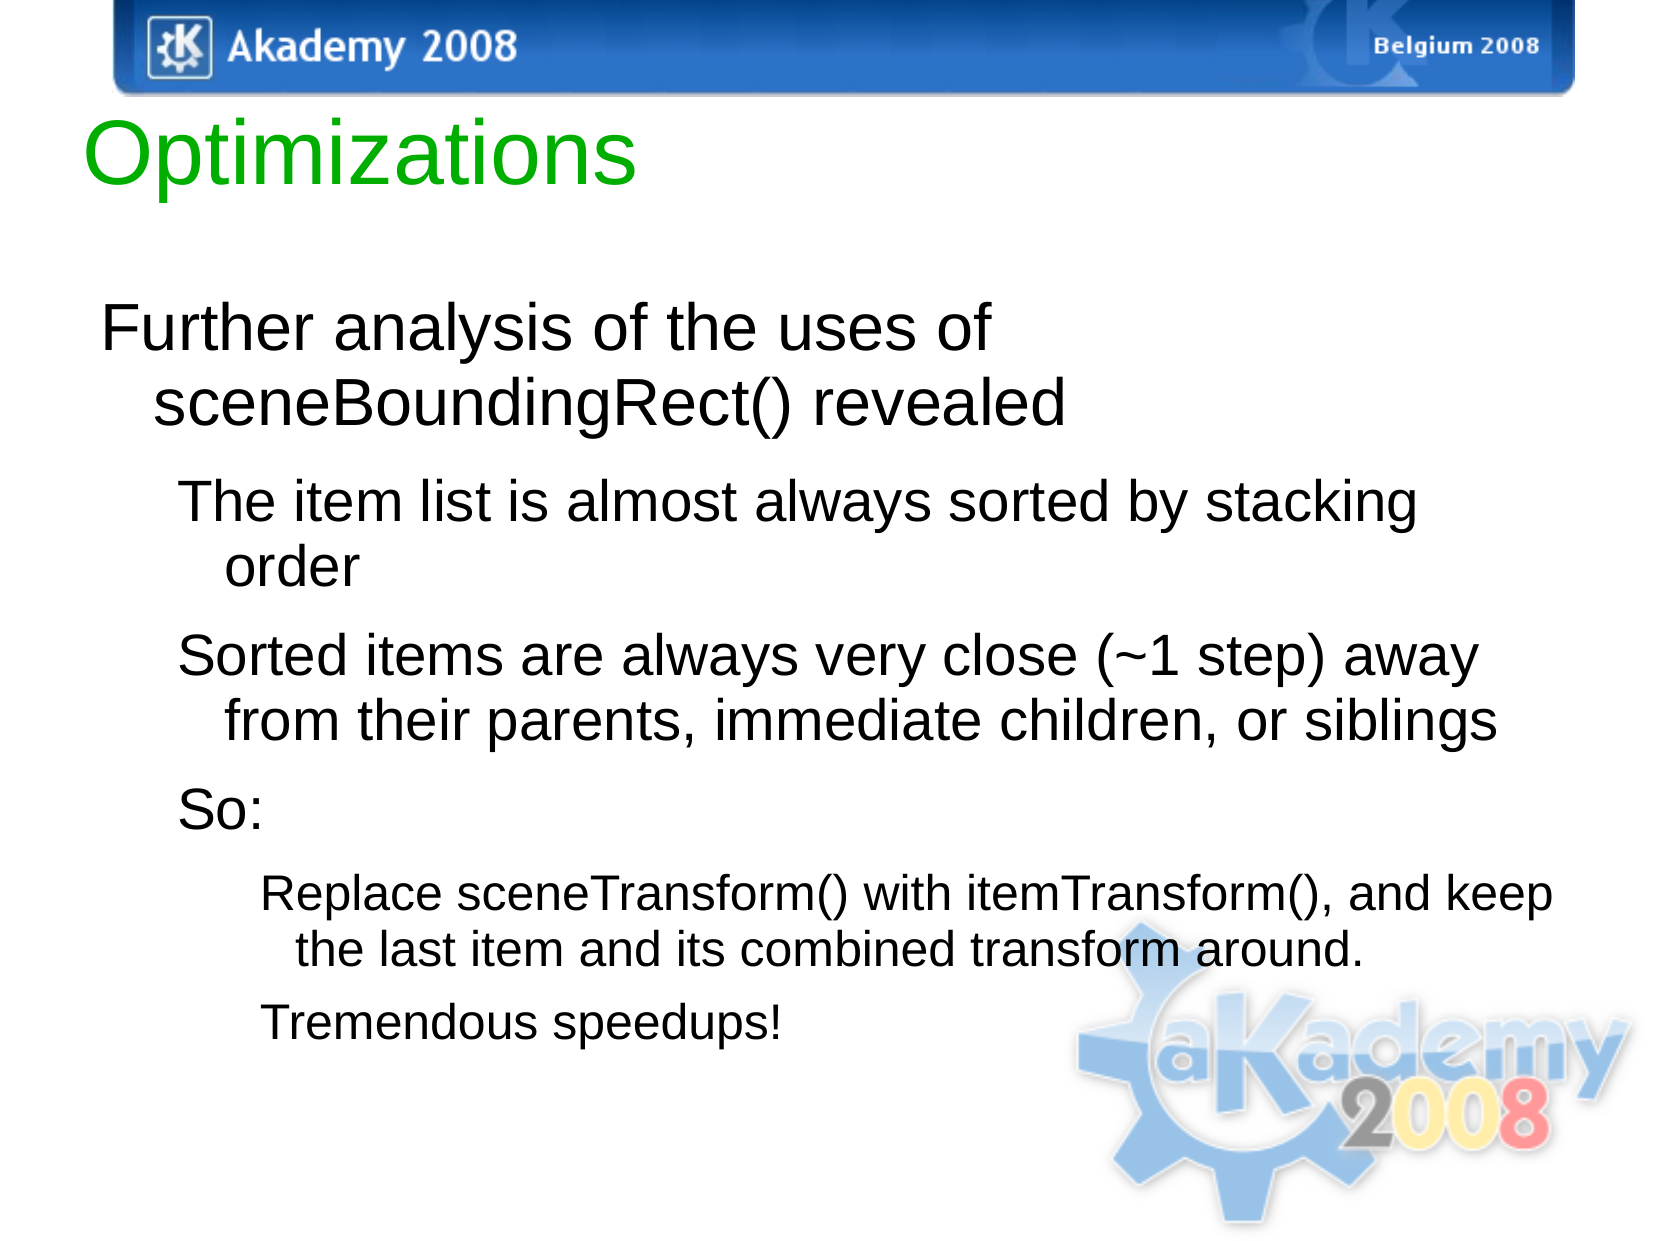

# Optimizations
Further analysis of the uses of sceneBoundingRect() revealed
The item list is almost always sorted by stacking order
Sorted items are always very close (~1 step) away from their parents, immediate children, or siblings
So:
Replace sceneTransform() with itemTransform(), and keep the last item and its combined transform around.
Tremendous speedups!